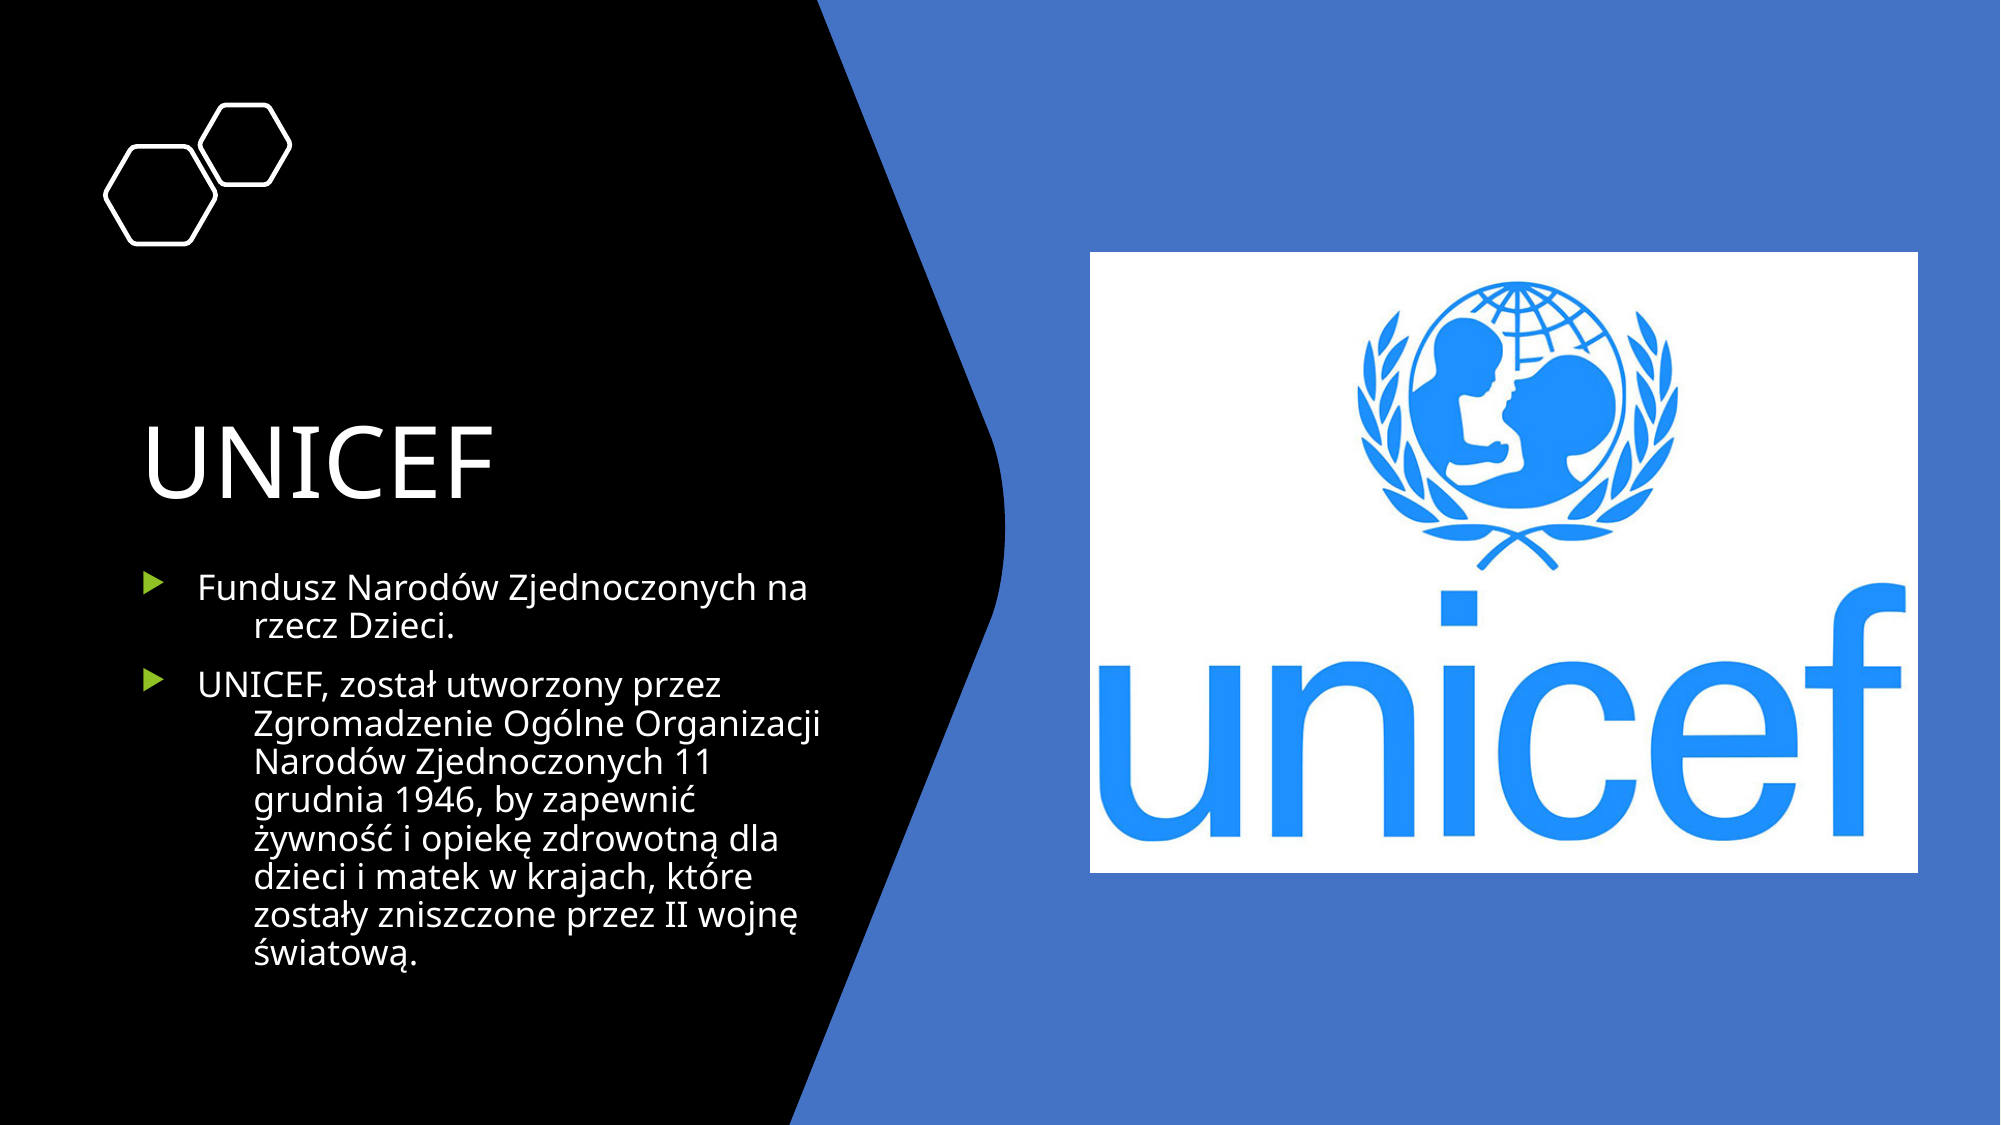

# UNICEF
Fundusz Narodów Zjednoczonych na rzecz Dzieci.
UNICEF, został utworzony przez Zgromadzenie Ogólne Organizacji Narodów Zjednoczonych 11 grudnia 1946, by zapewnić żywność i opiekę zdrowotną dla dzieci i matek w krajach, które zostały zniszczone przez II wojnę światową.